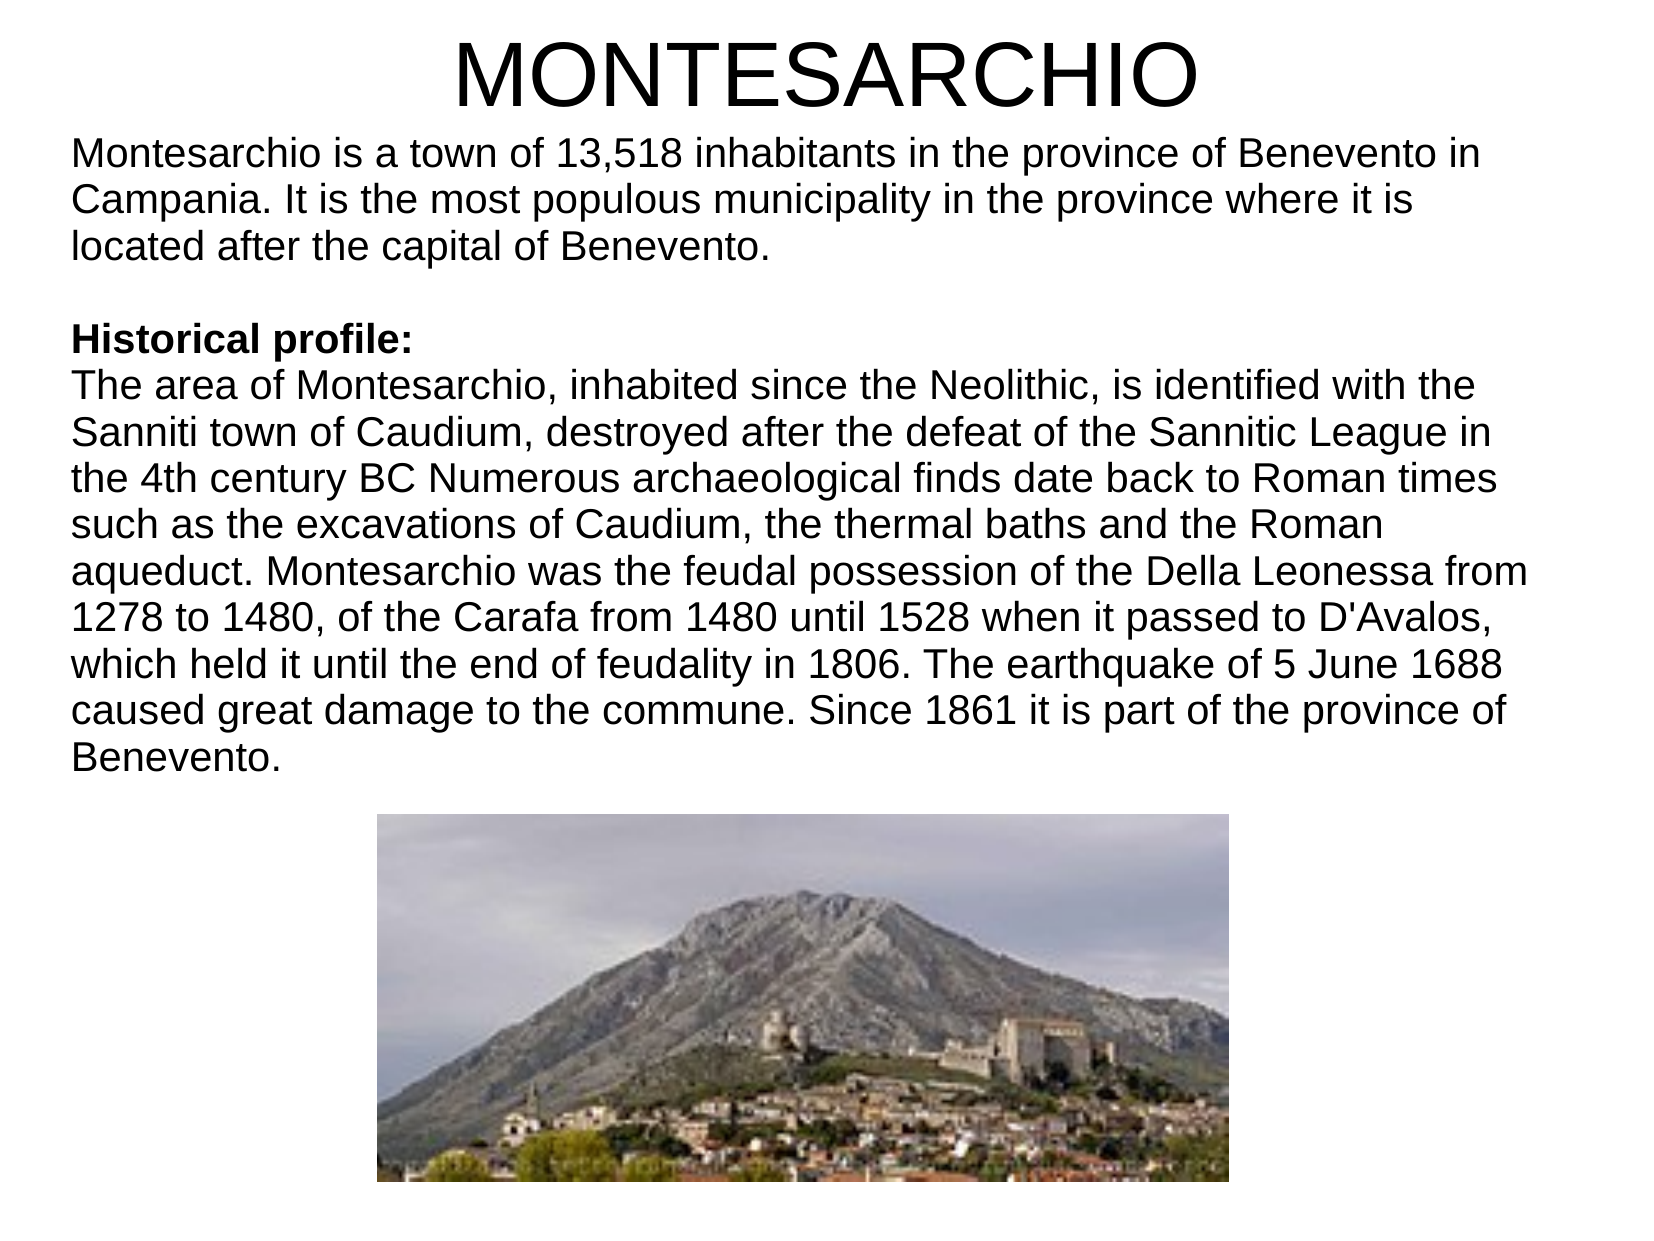

# MONTESARCHIO
Montesarchio is a town of 13,518 inhabitants in the province of Benevento in Campania. It is the most populous municipality in the province where it is located after the capital of Benevento.
Historical profile:
The area of Montesarchio, inhabited since the Neolithic, is identified with the Sanniti town of Caudium, destroyed after the defeat of the Sannitic League in the 4th century BC Numerous archaeological finds date back to Roman times such as the excavations of Caudium, the thermal baths and the Roman aqueduct. Montesarchio was the feudal possession of the Della Leonessa from 1278 to 1480, of the Carafa from 1480 until 1528 when it passed to D'Avalos, which held it until the end of feudality in 1806. The earthquake of 5 June 1688 caused great damage to the commune. Since 1861 it is part of the province of Benevento.